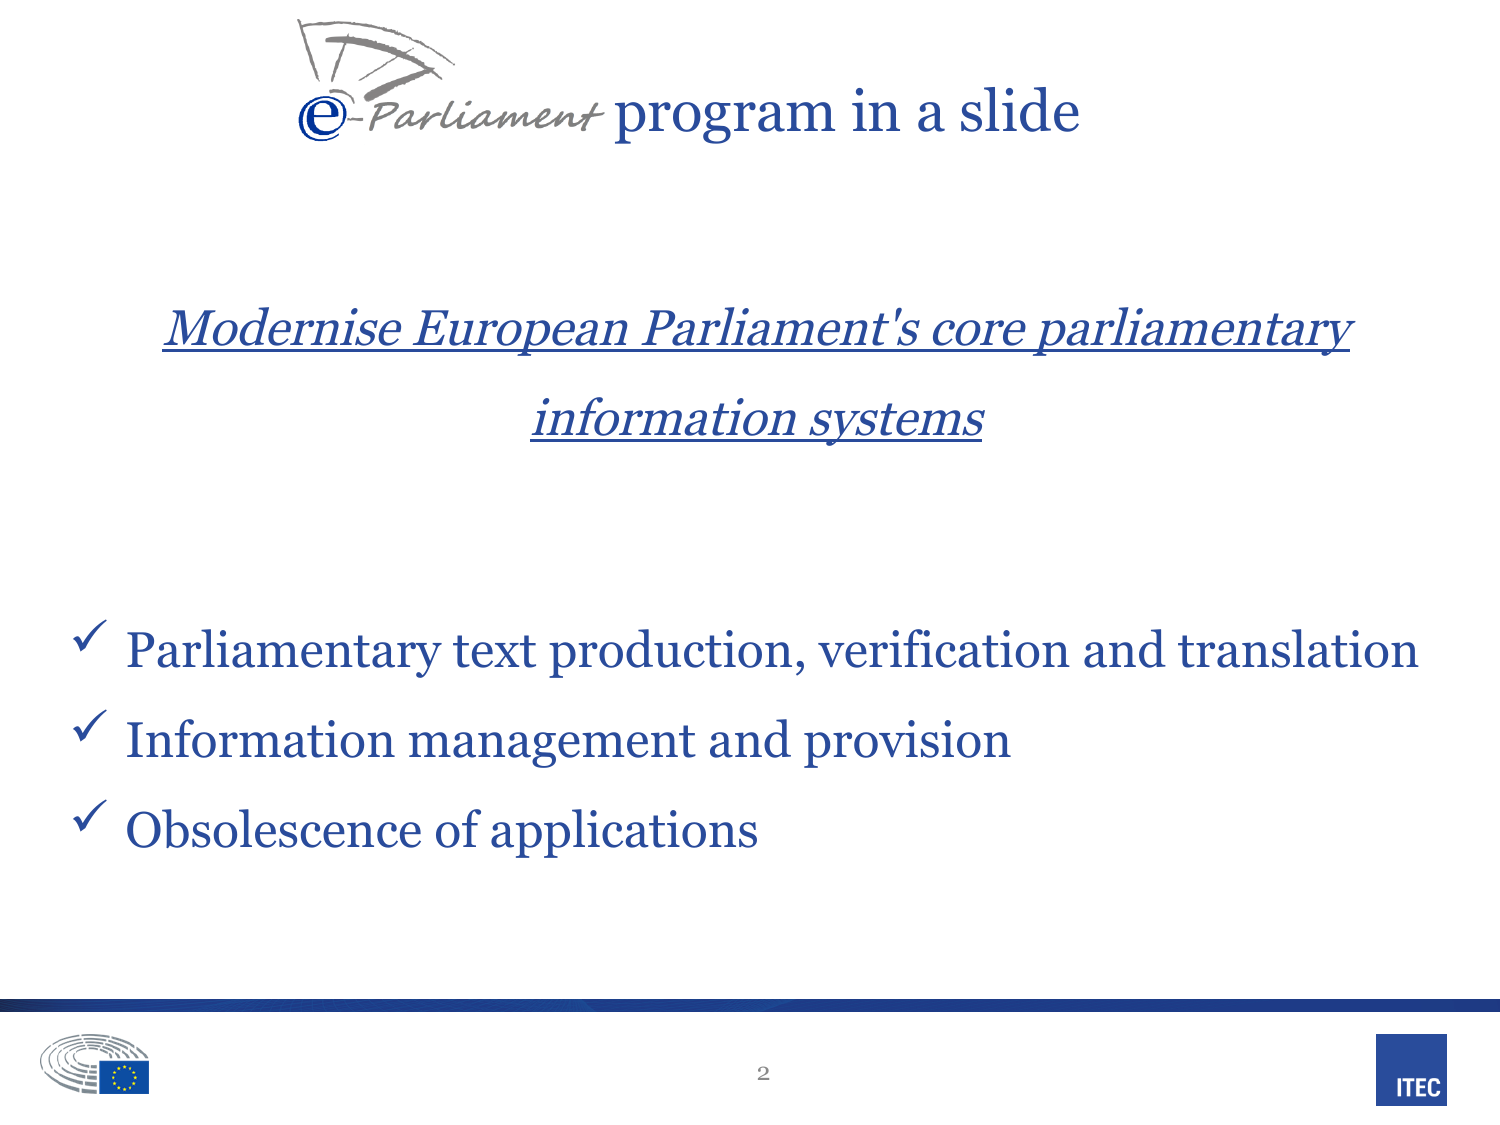

# program in a slide
Modernise European Parliament's core parliamentary information systems
Parliamentary text production, verification and translation
Information management and provision
Obsolescence of applications